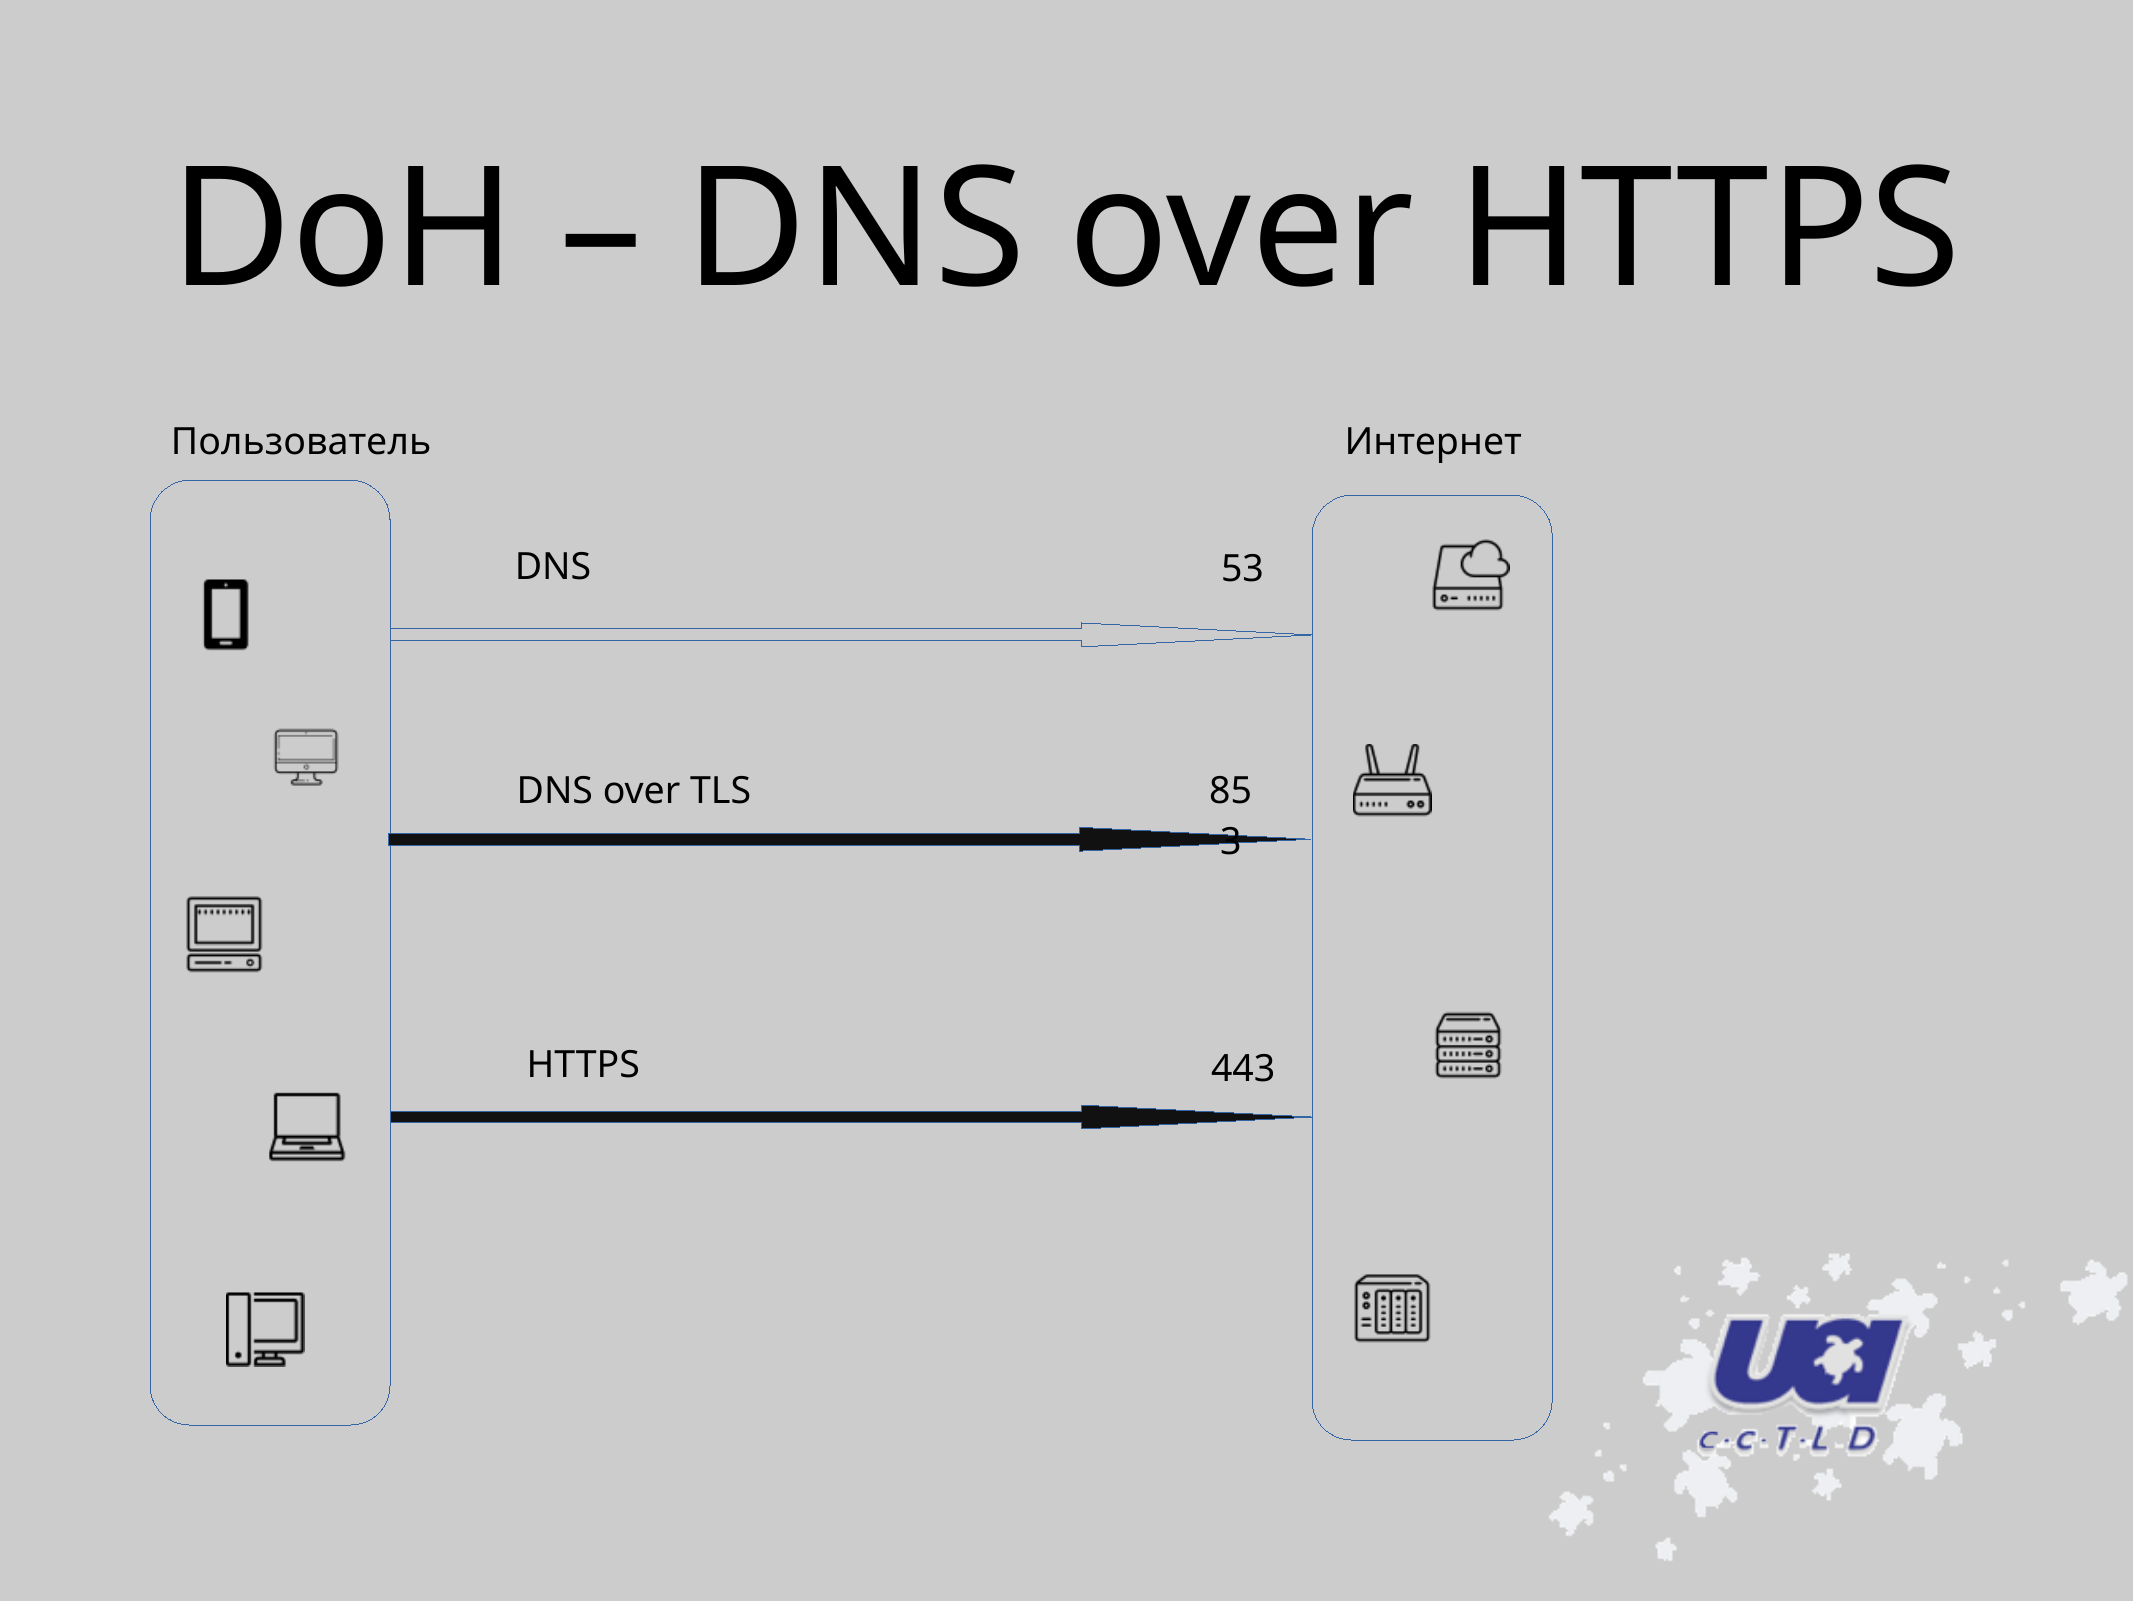

# DoH – DNS over HTTPS
Пользователь
Интернет
DNS
53
DNS over TLS
853
HTTPS
443